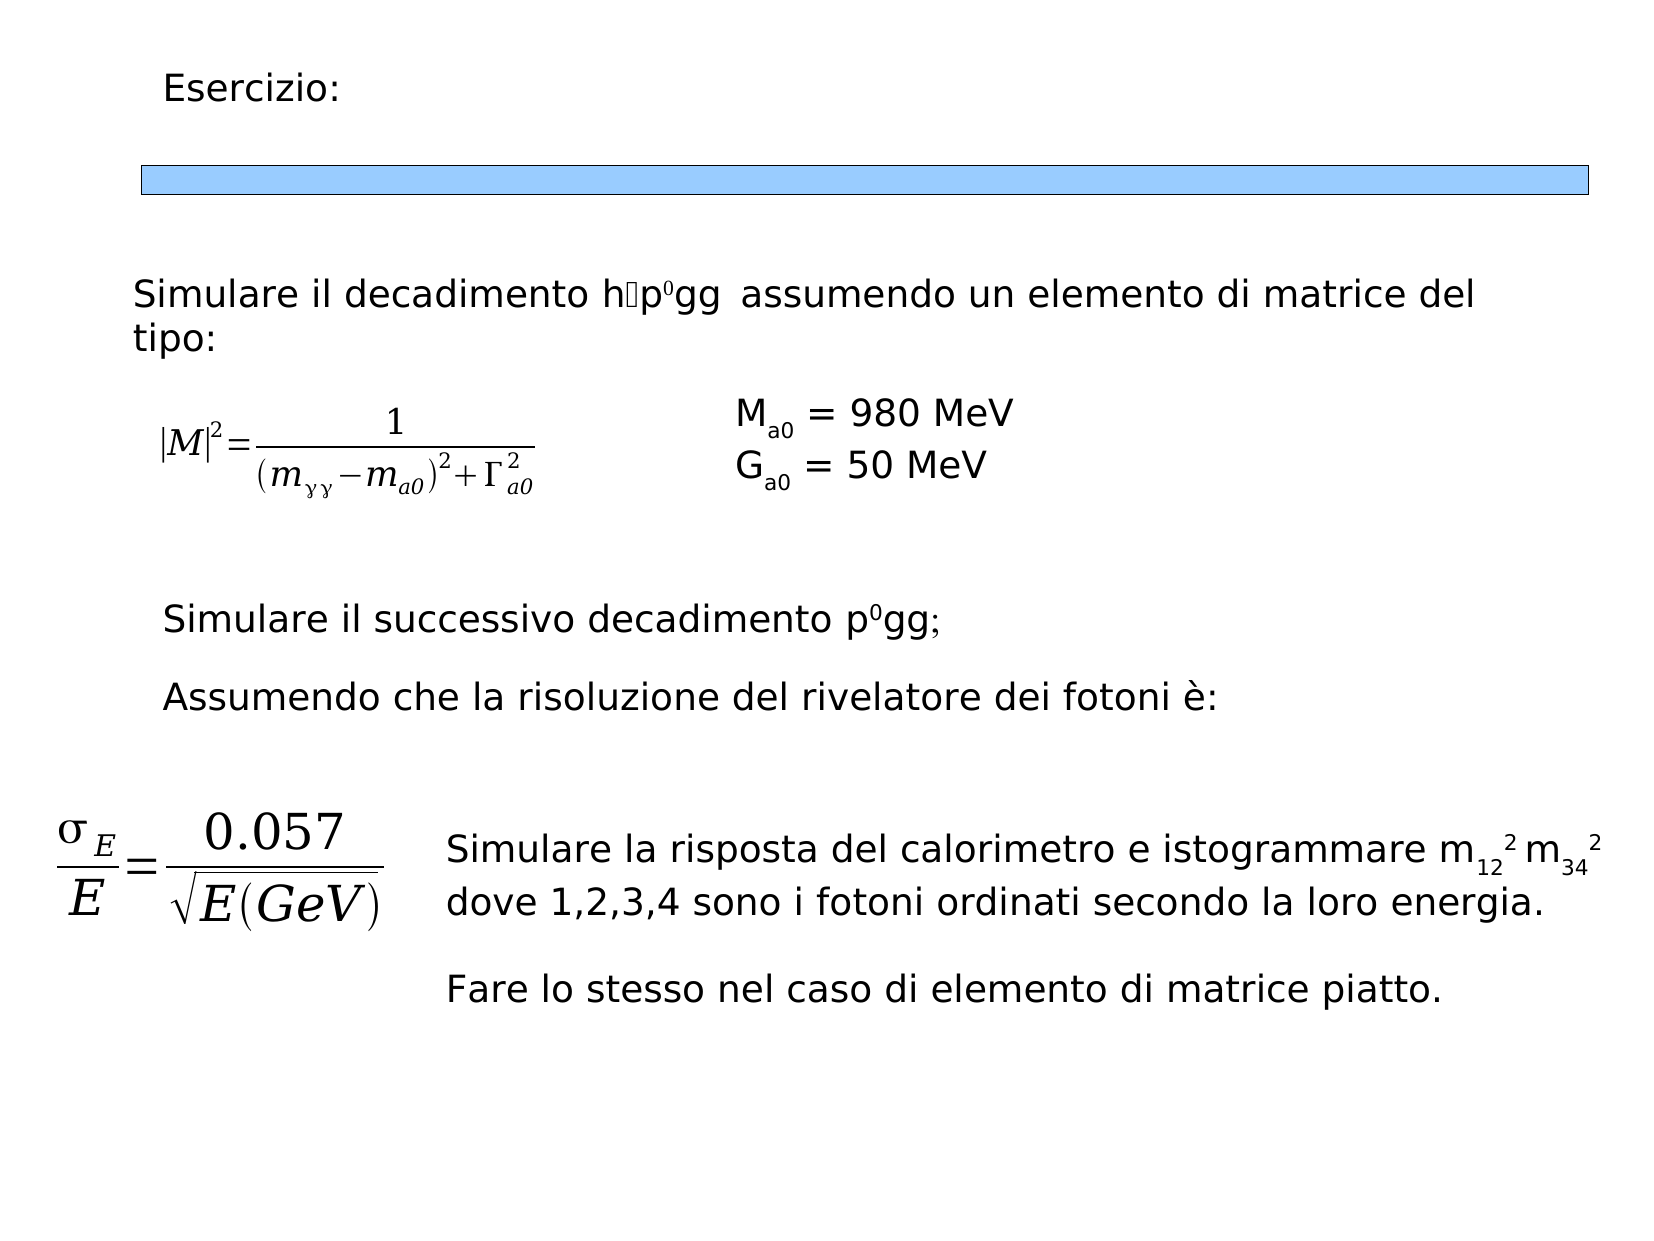

Esercizio:
Simulare il decadimento hp0gg assumendo un elemento di matrice del tipo:
Ma0 = 980 MeV
Ga0 = 50 MeV
Simulare il successivo decadimento p0gg;
Assumendo che la risoluzione del rivelatore dei fotoni è:
Simulare la risposta del calorimetro e istogrammare m122 m342 dove 1,2,3,4 sono i fotoni ordinati secondo la loro energia.
Fare lo stesso nel caso di elemento di matrice piatto.